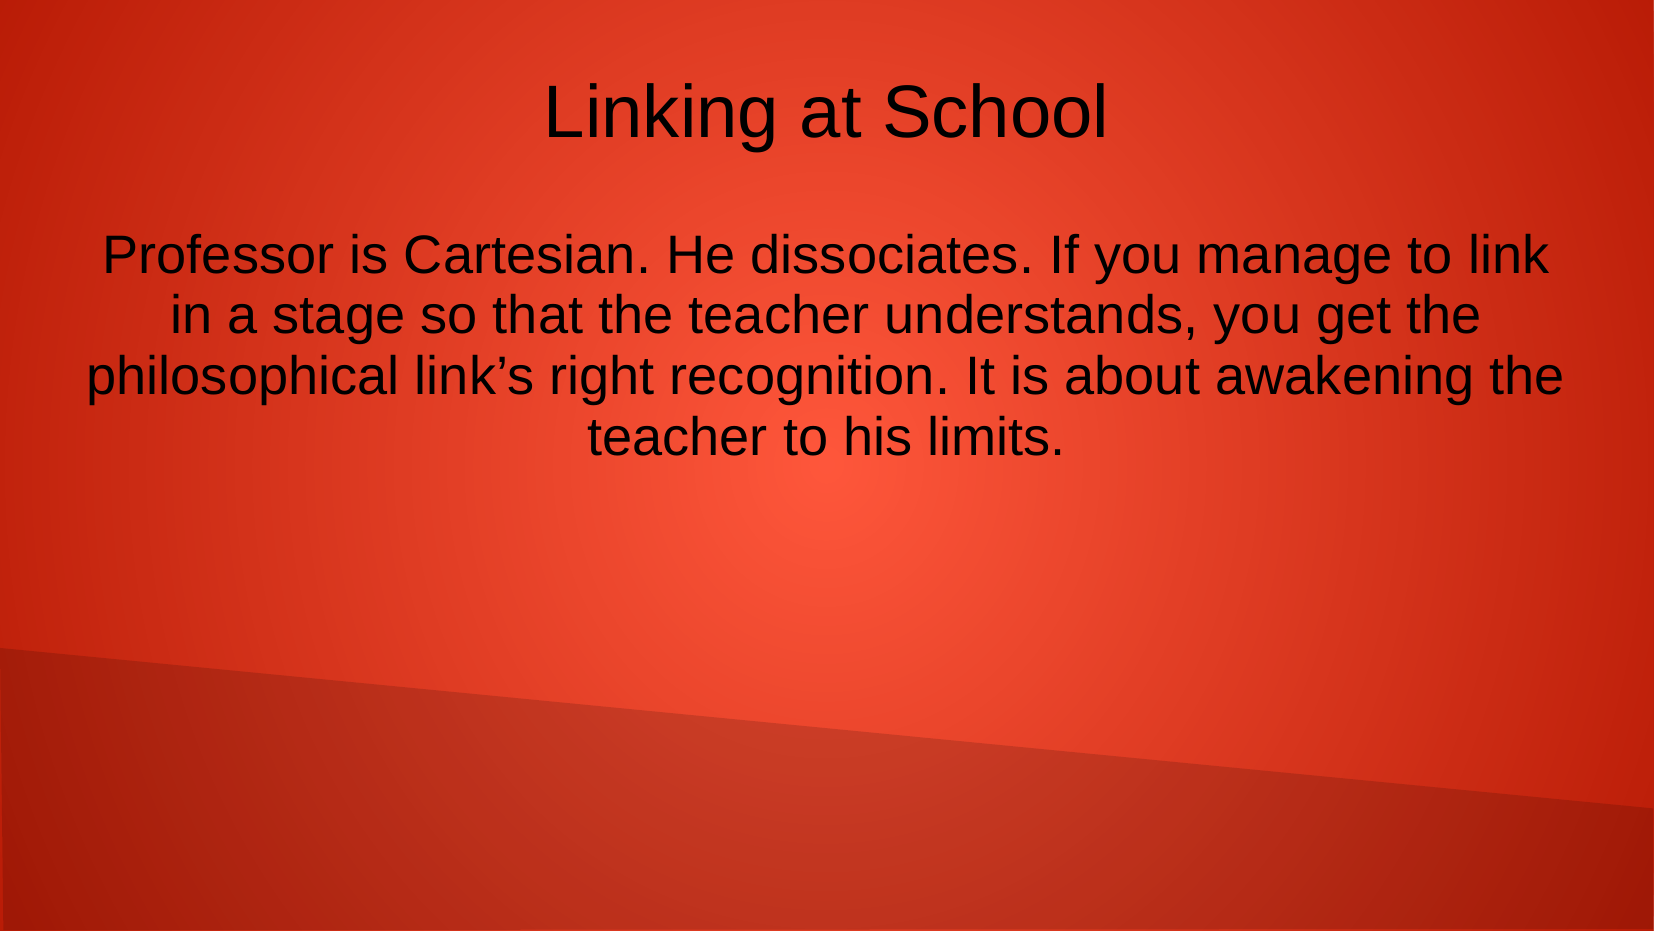

# Linking at School
Professor is Cartesian. He dissociates. If you manage to link in a stage so that the teacher understands, you get the philosophical link’s right recognition. It is about awakening the teacher to his limits.